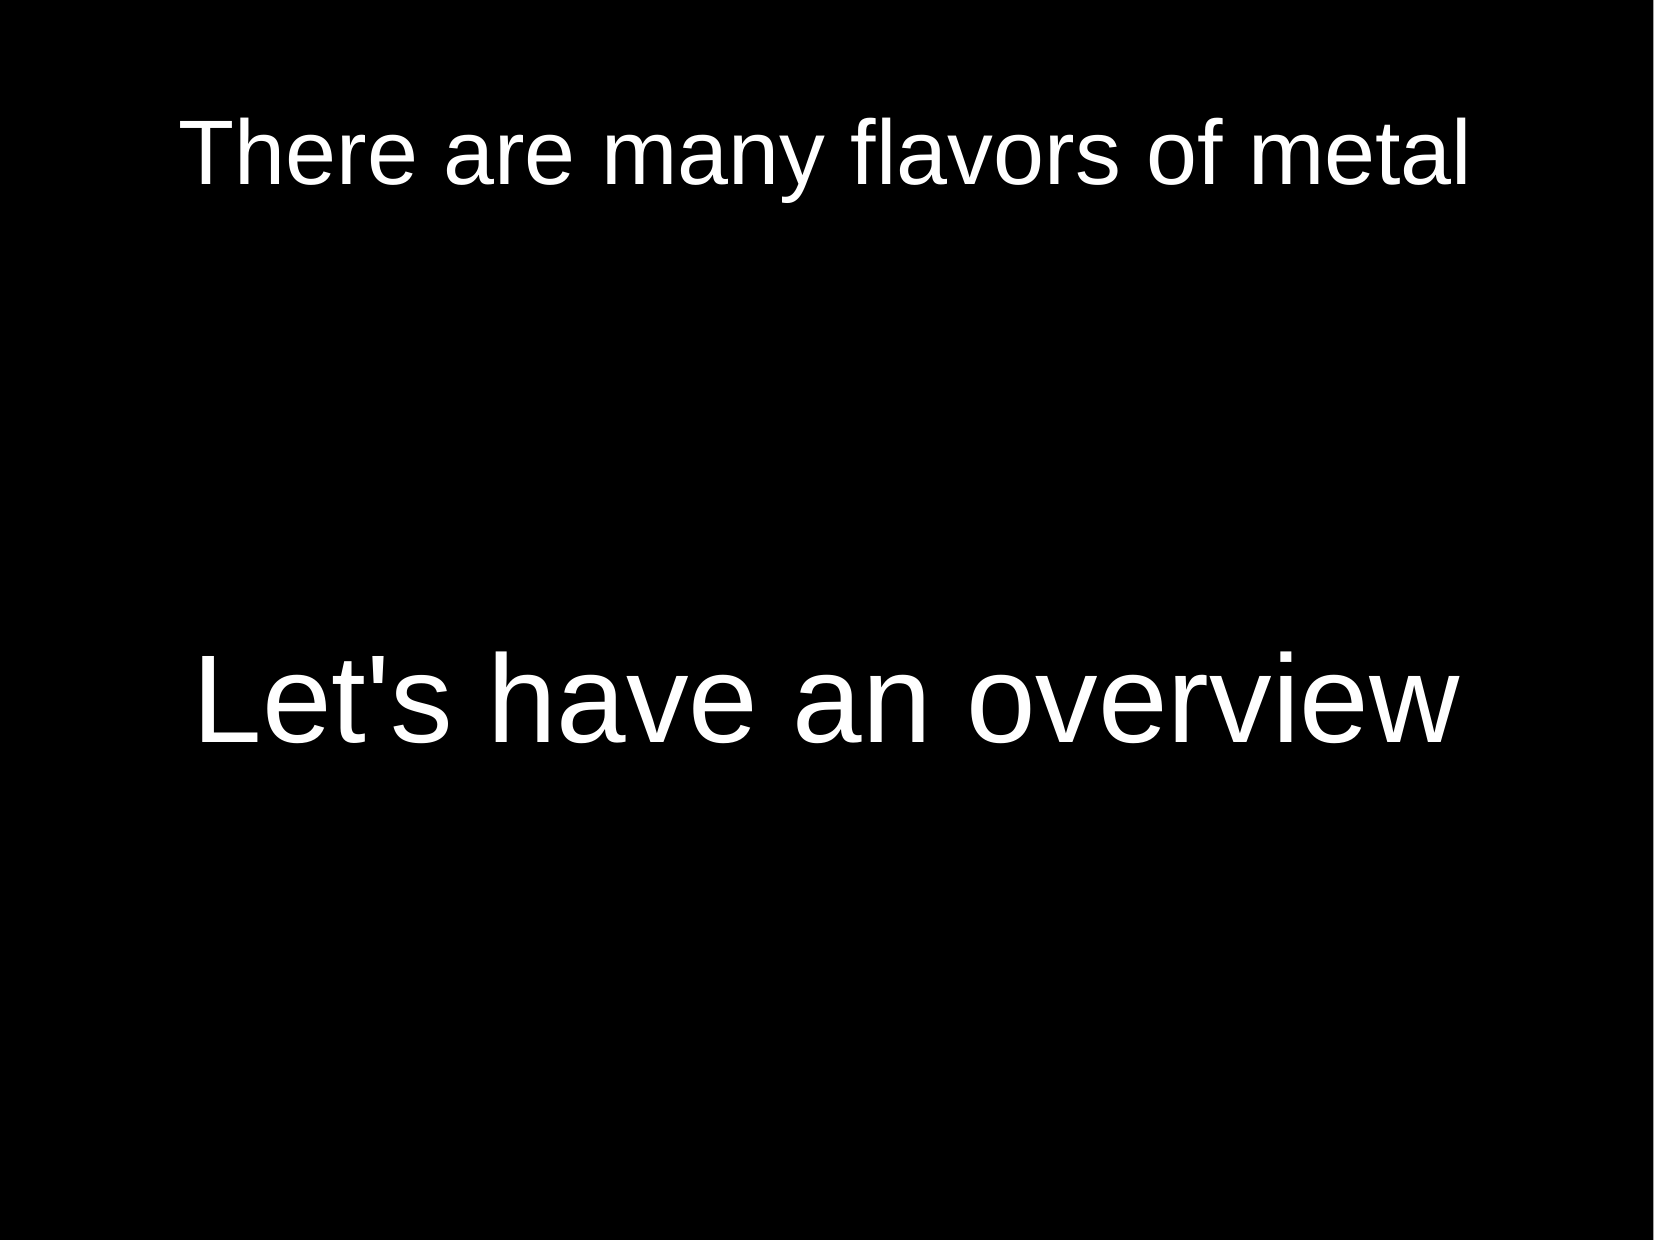

# There are many flavors of metal
Let's have an overview